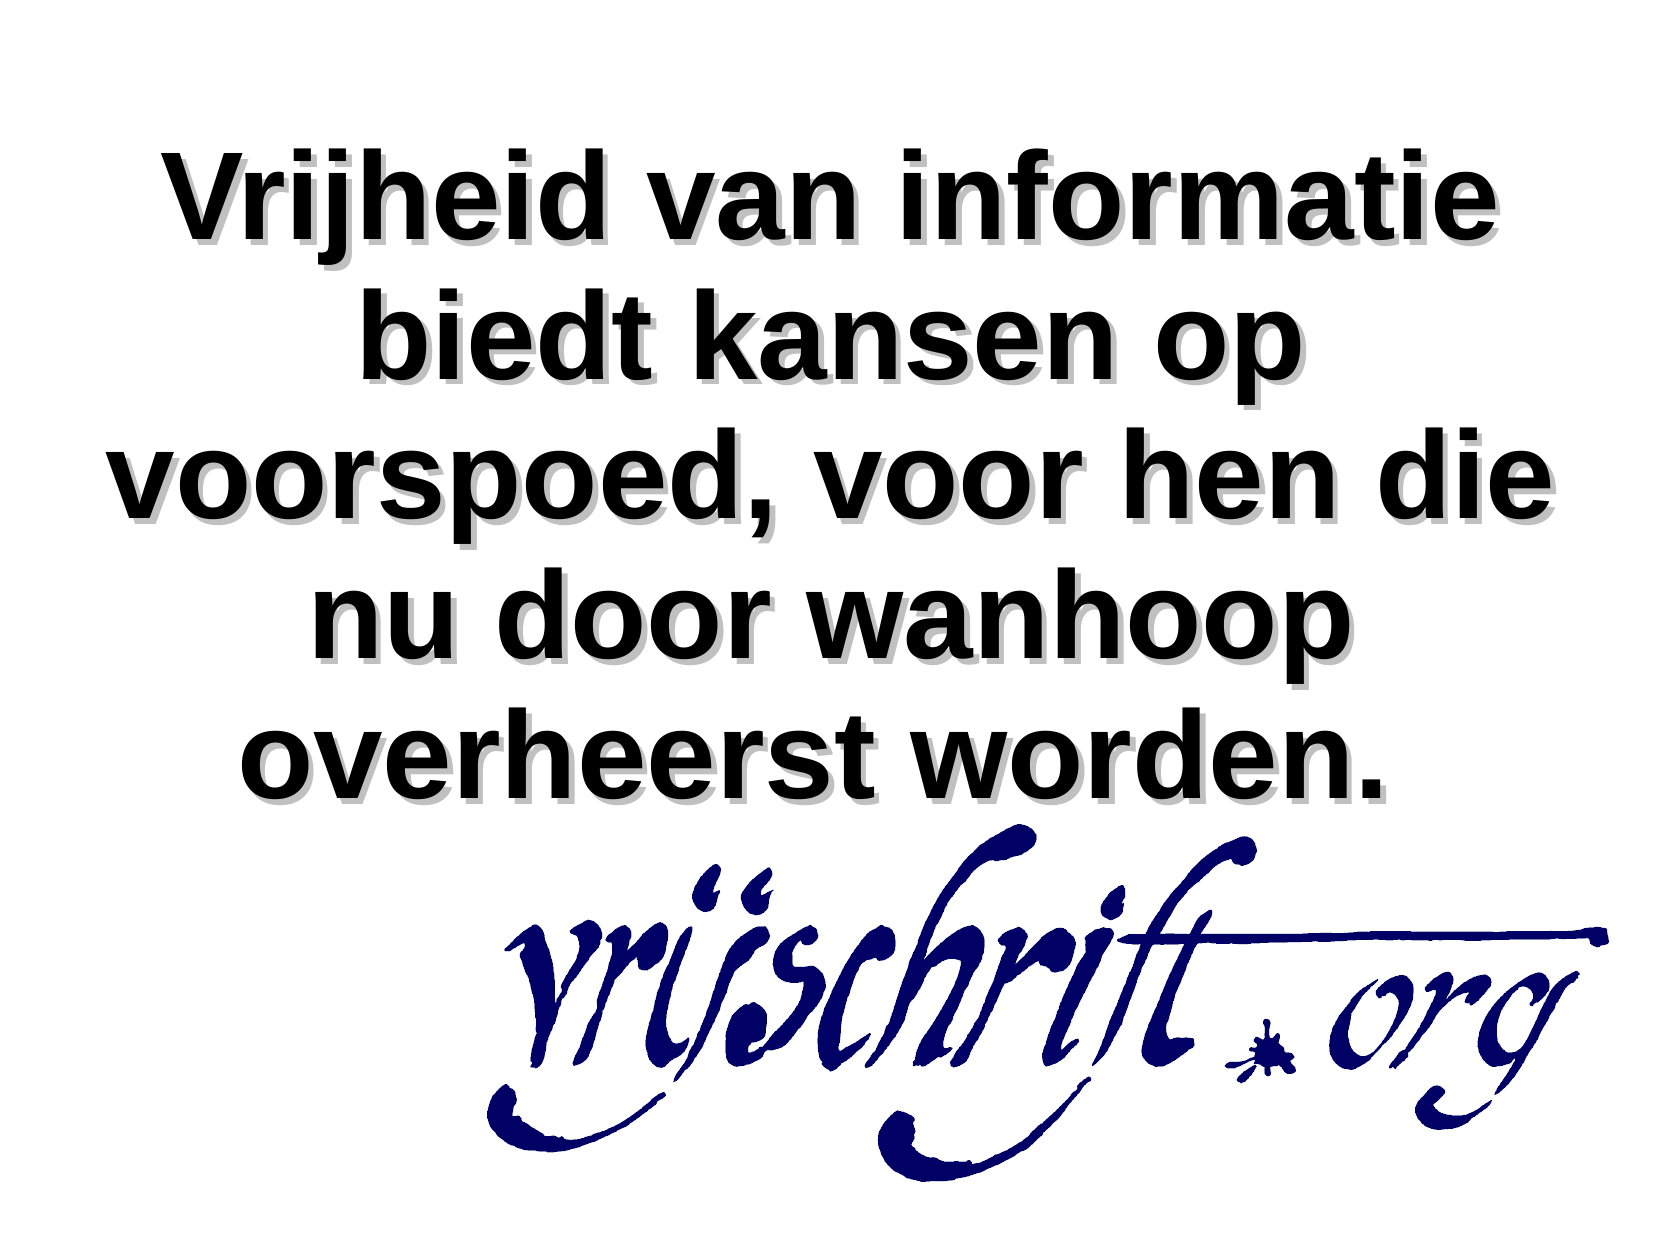

# Vrijheid van informatie biedt kansen op voorspoed, voor hen die nu door wanhoop overheerst worden.